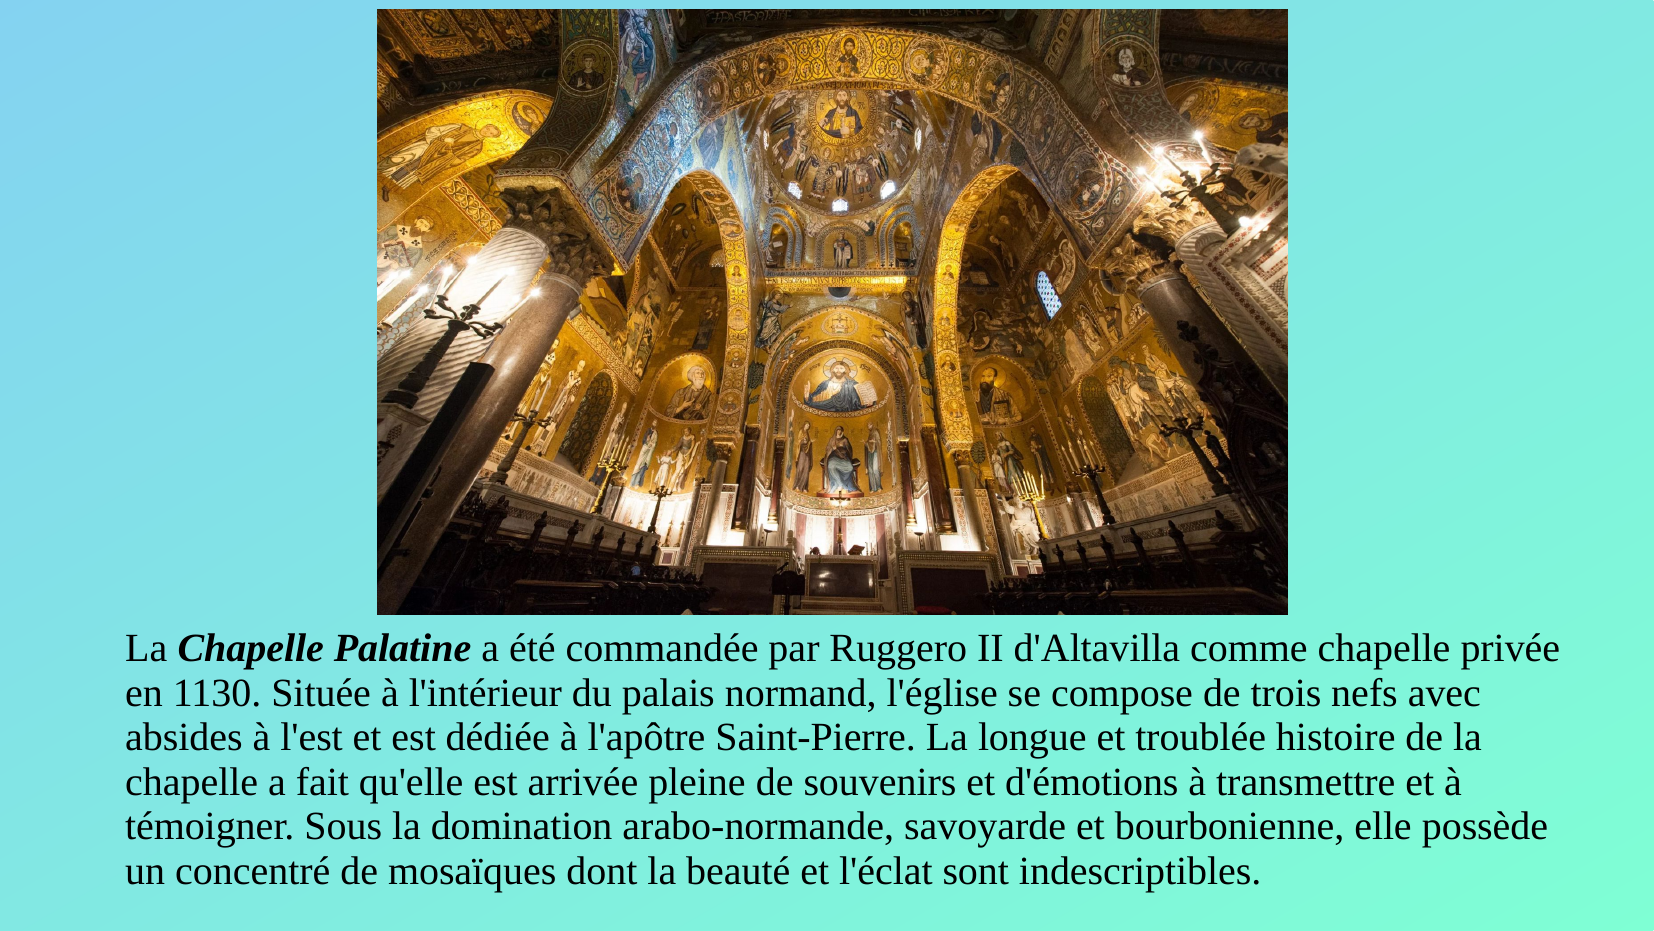

# La Chapelle Palatine a été commandée par Ruggero II d'Altavilla comme chapelle privée en 1130. Située à l'intérieur du palais normand, l'église se compose de trois nefs avec absides à l'est et est dédiée à l'apôtre Saint-Pierre. La longue et troublée histoire de la chapelle a fait qu'elle est arrivée pleine de souvenirs et d'émotions à transmettre et à témoigner. Sous la domination arabo-normande, savoyarde et bourbonienne, elle possède un concentré de mosaïques dont la beauté et l'éclat sont indescriptibles.